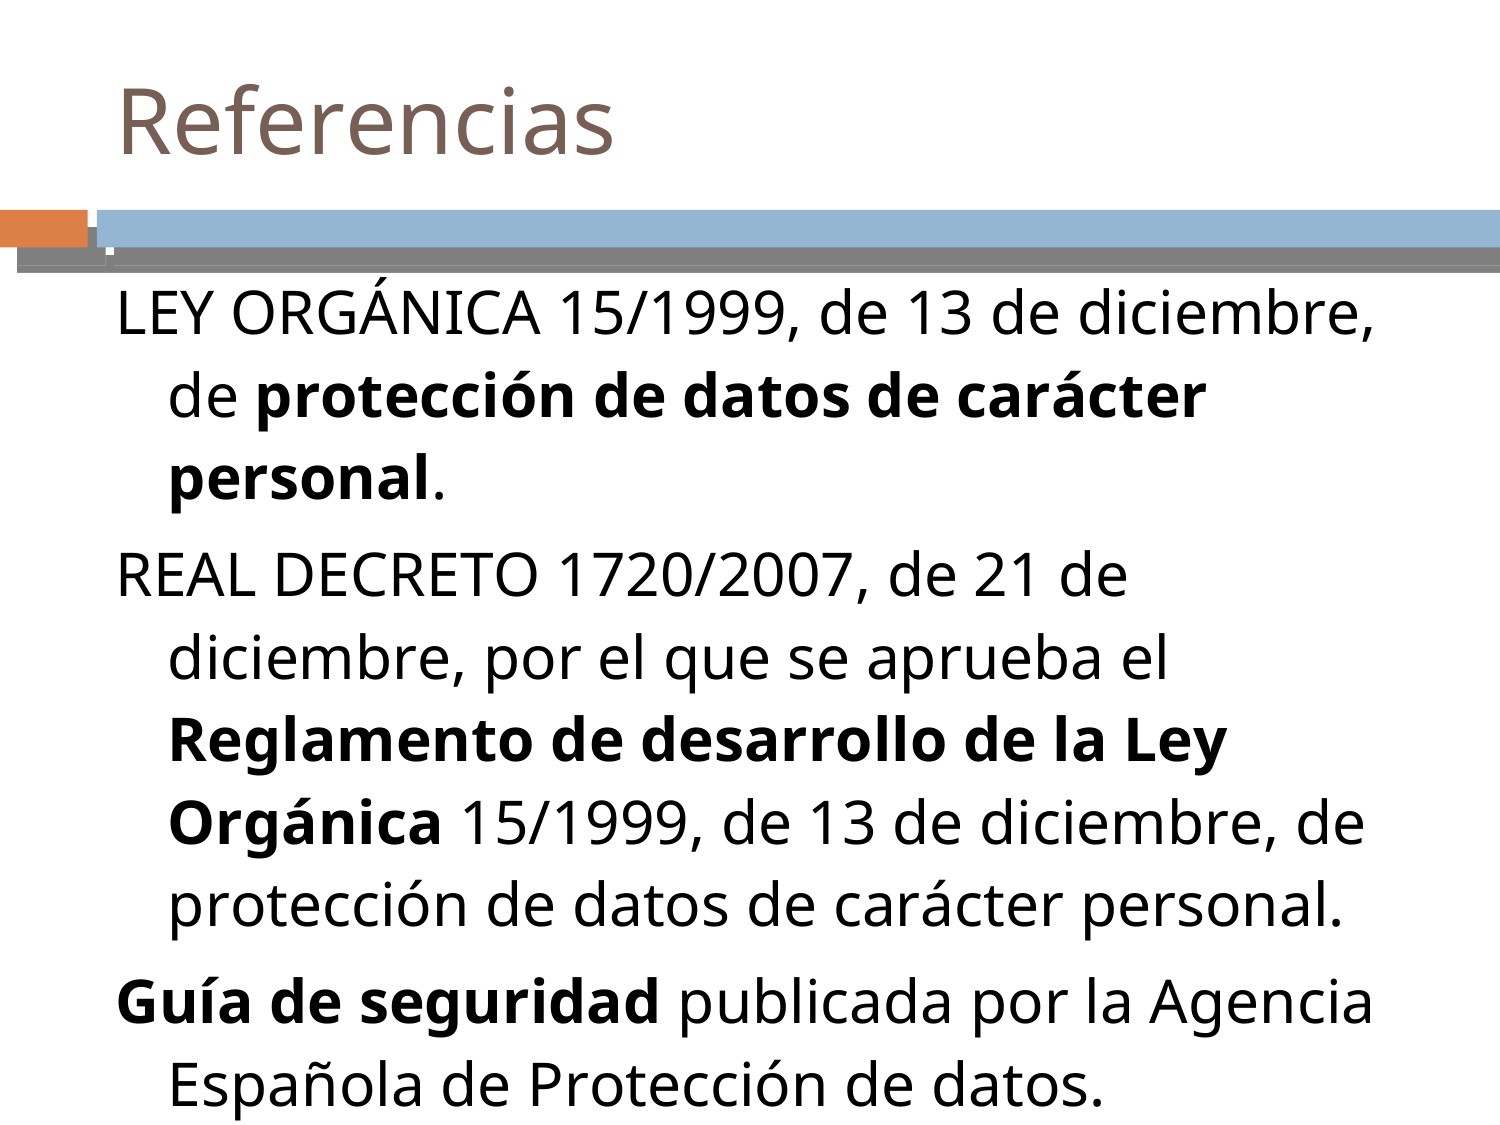

# Referencias
LEY ORGÁNICA 15/1999, de 13 de diciembre, de protección de datos de carácter personal.
REAL DECRETO 1720/2007, de 21 de diciembre, por el que se aprueba el Reglamento de desarrollo de la Ley Orgánica 15/1999, de 13 de diciembre, de protección de datos de carácter personal.
Guía de seguridad publicada por la Agencia Española de Protección de datos.
La protección de datos personales. Microsoft.
LOPD. Ecomputer.